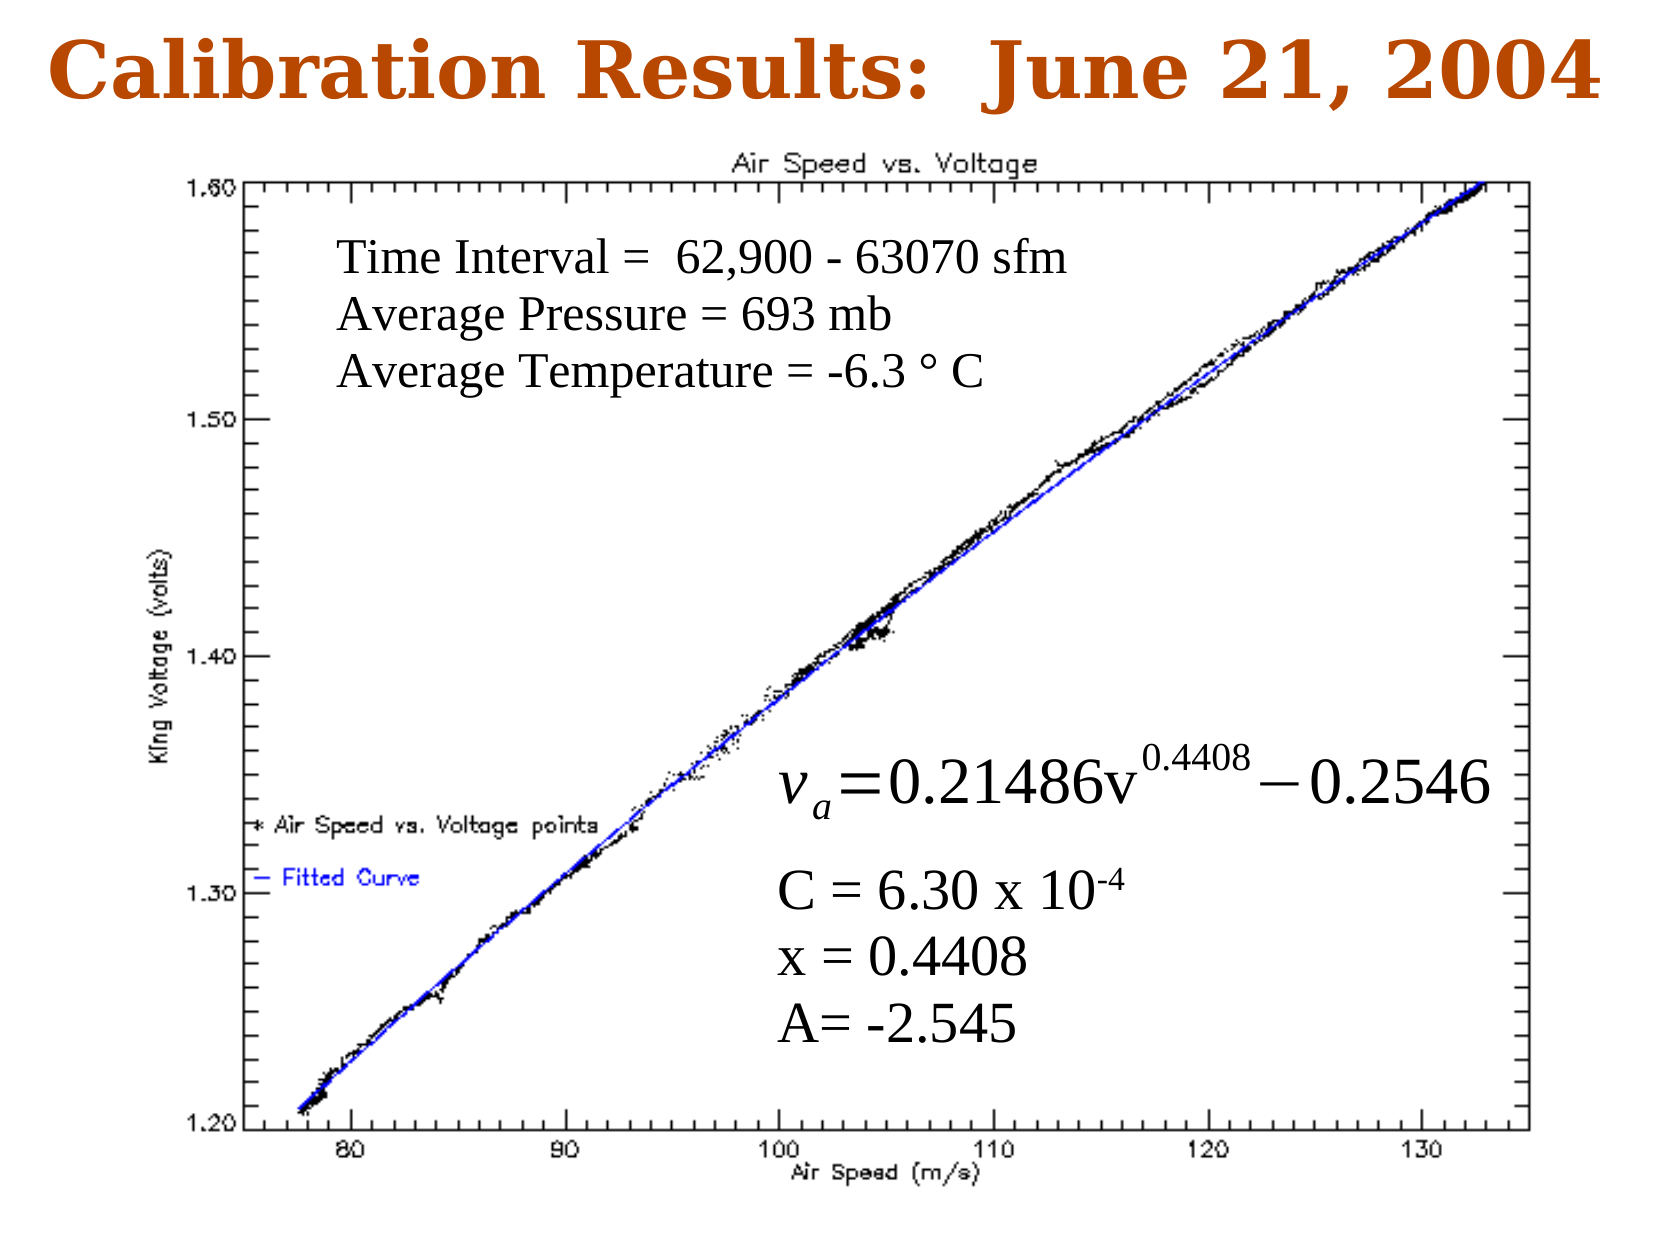

Calibration Results: June 21, 2004
Time Interval = 62,900 - 63070 sfm
Average Pressure = 693 mb
Average Temperature = -6.3 ° C
C = 6.30 x 10-4
x = 0.4408
A= -2.545